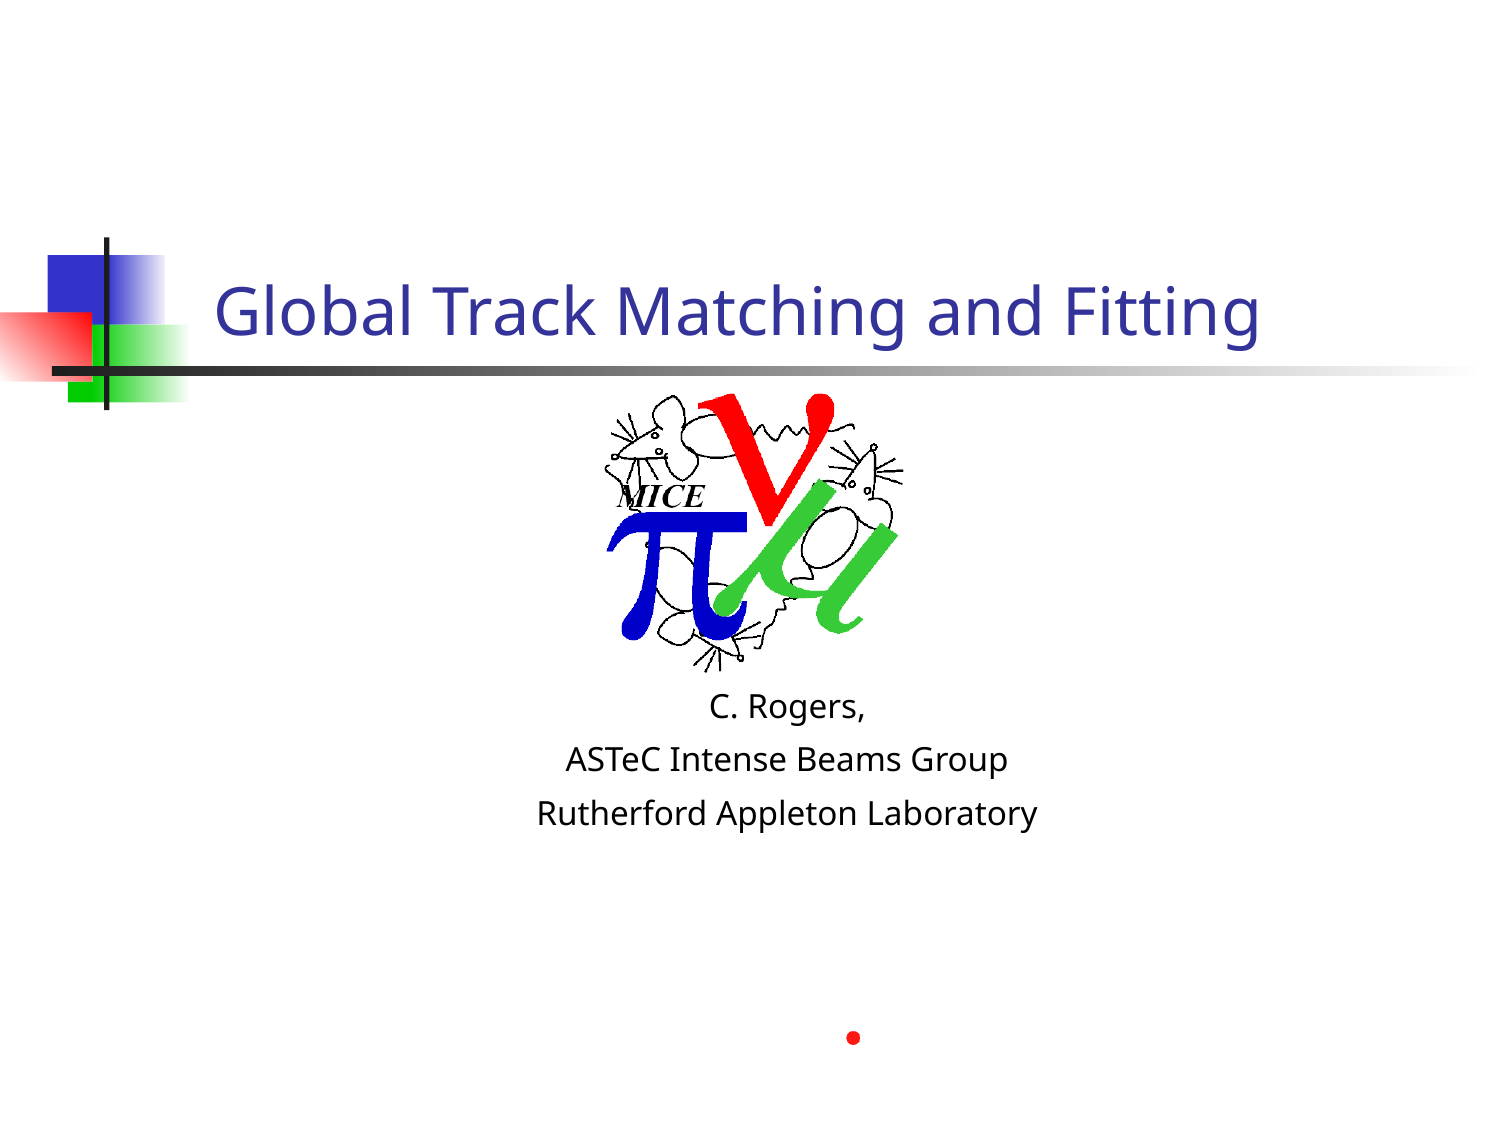

# Global Track Matching and Fitting
C. Rogers,
ASTeC Intense Beams Group
Rutherford Appleton Laboratory